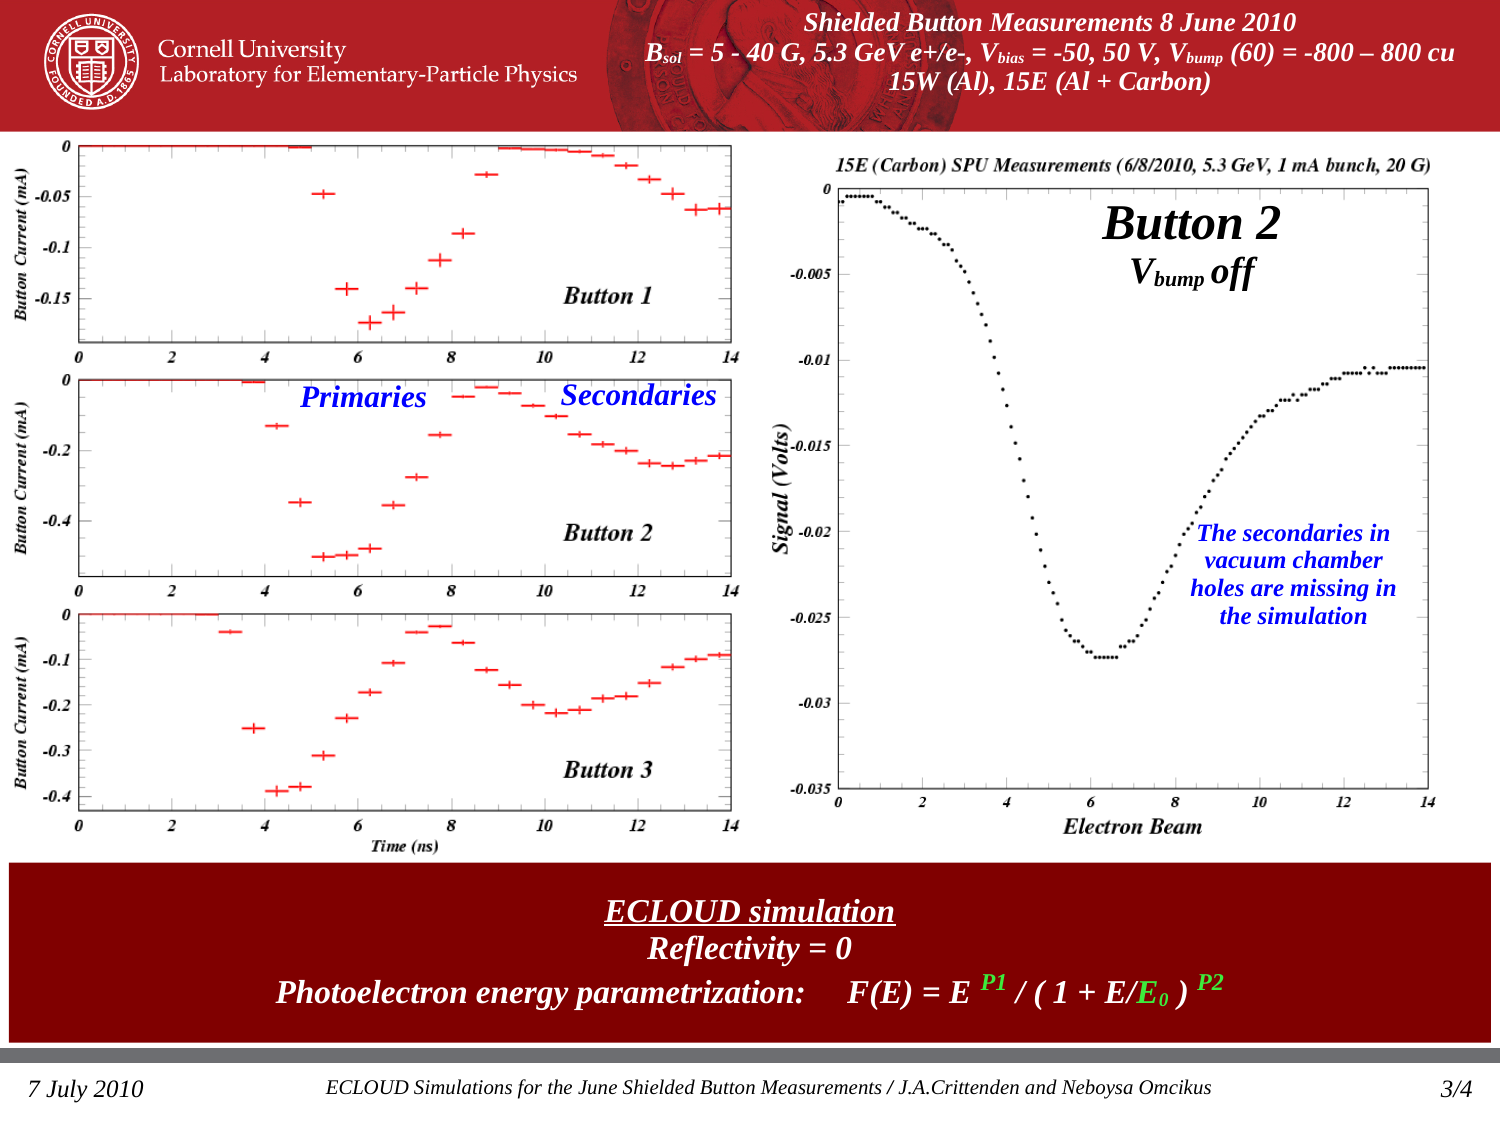

Shielded Button Measurements 8 June 2010
Bsol = 5 - 40 G, 5.3 GeV e+/e-, Vbias = -50, 50 V, Vbump (60) = -800 – 800 cu
15W (Al), 15E (Al + Carbon)
Button 2
Vbump off
Secondaries
Primaries
The secondaries in vacuum chamber holes are missing in the simulation
ECLOUD simulation
Reflectivity = 0
Photoelectron energy parametrization: F(E) = E P1 / ( 1 + E/E0 ) P2